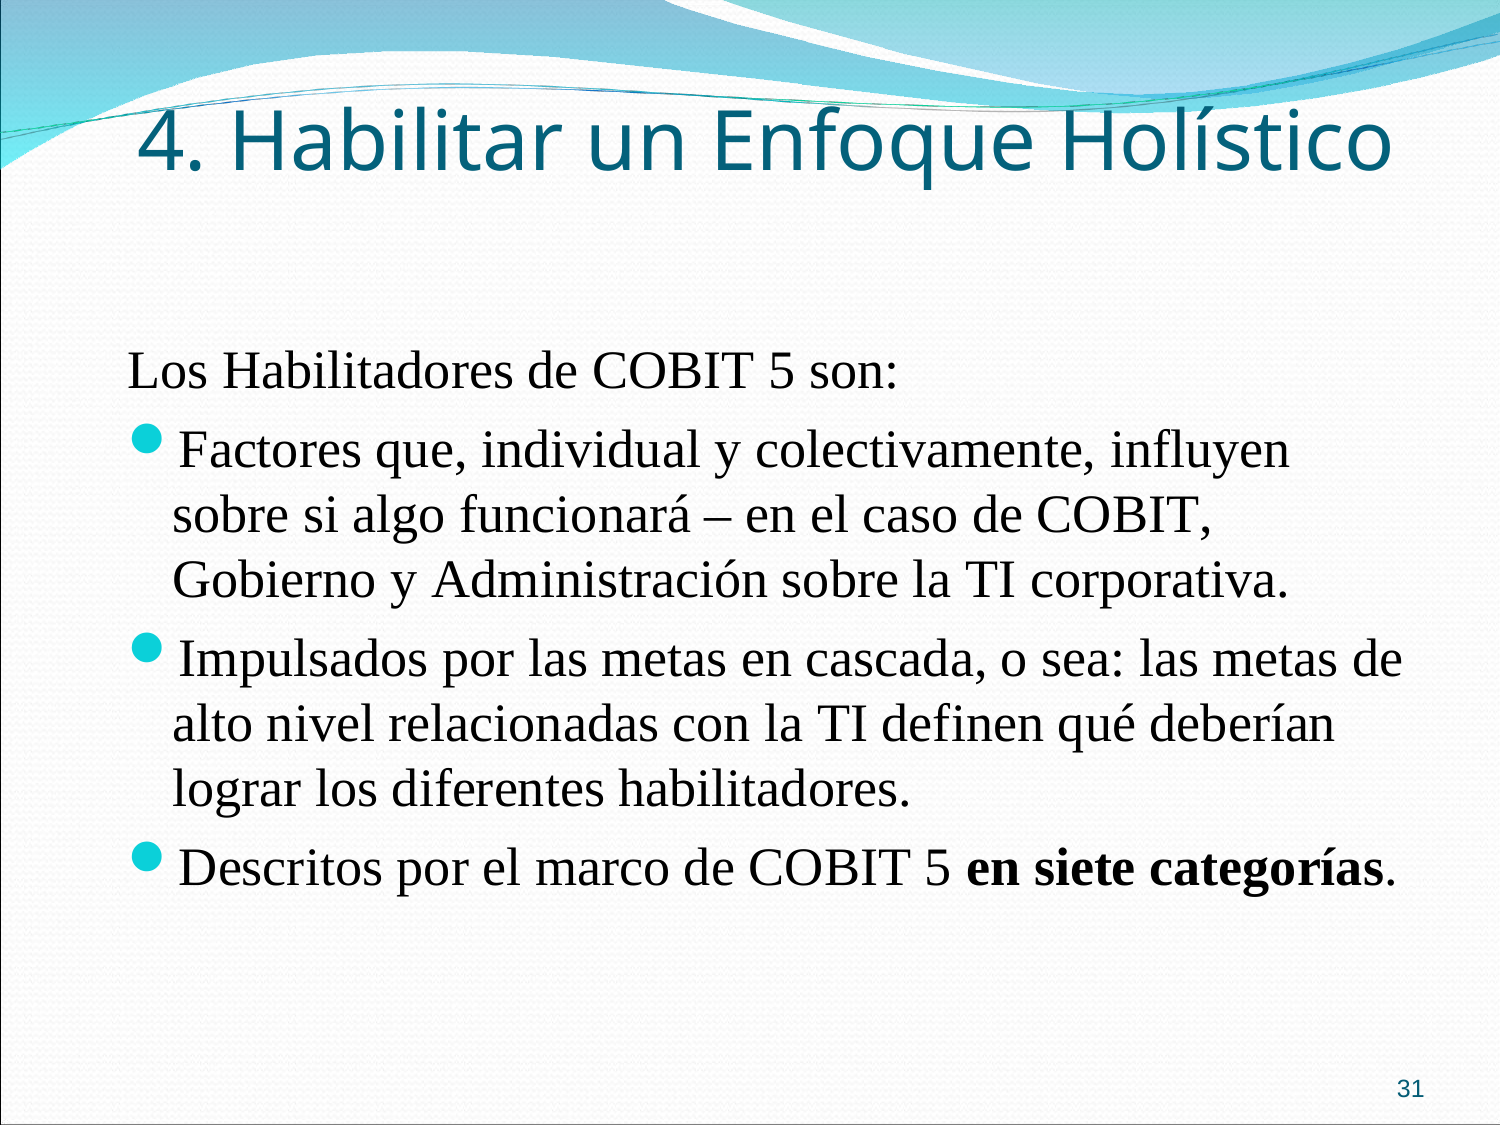

# 4. Habilitar un Enfoque Holístico
Los Habilitadores de COBIT 5 son:
Factores que, individual y colectivamente, influyen sobre si algo funcionará – en el caso de COBIT, Gobierno y Administración sobre la TI corporativa.
Impulsados por las metas en cascada, o sea: las metas de alto nivel relacionadas con la TI definen qué deberían lograr los diferentes habilitadores.
Descritos por el marco de COBIT 5 en siete categorías.